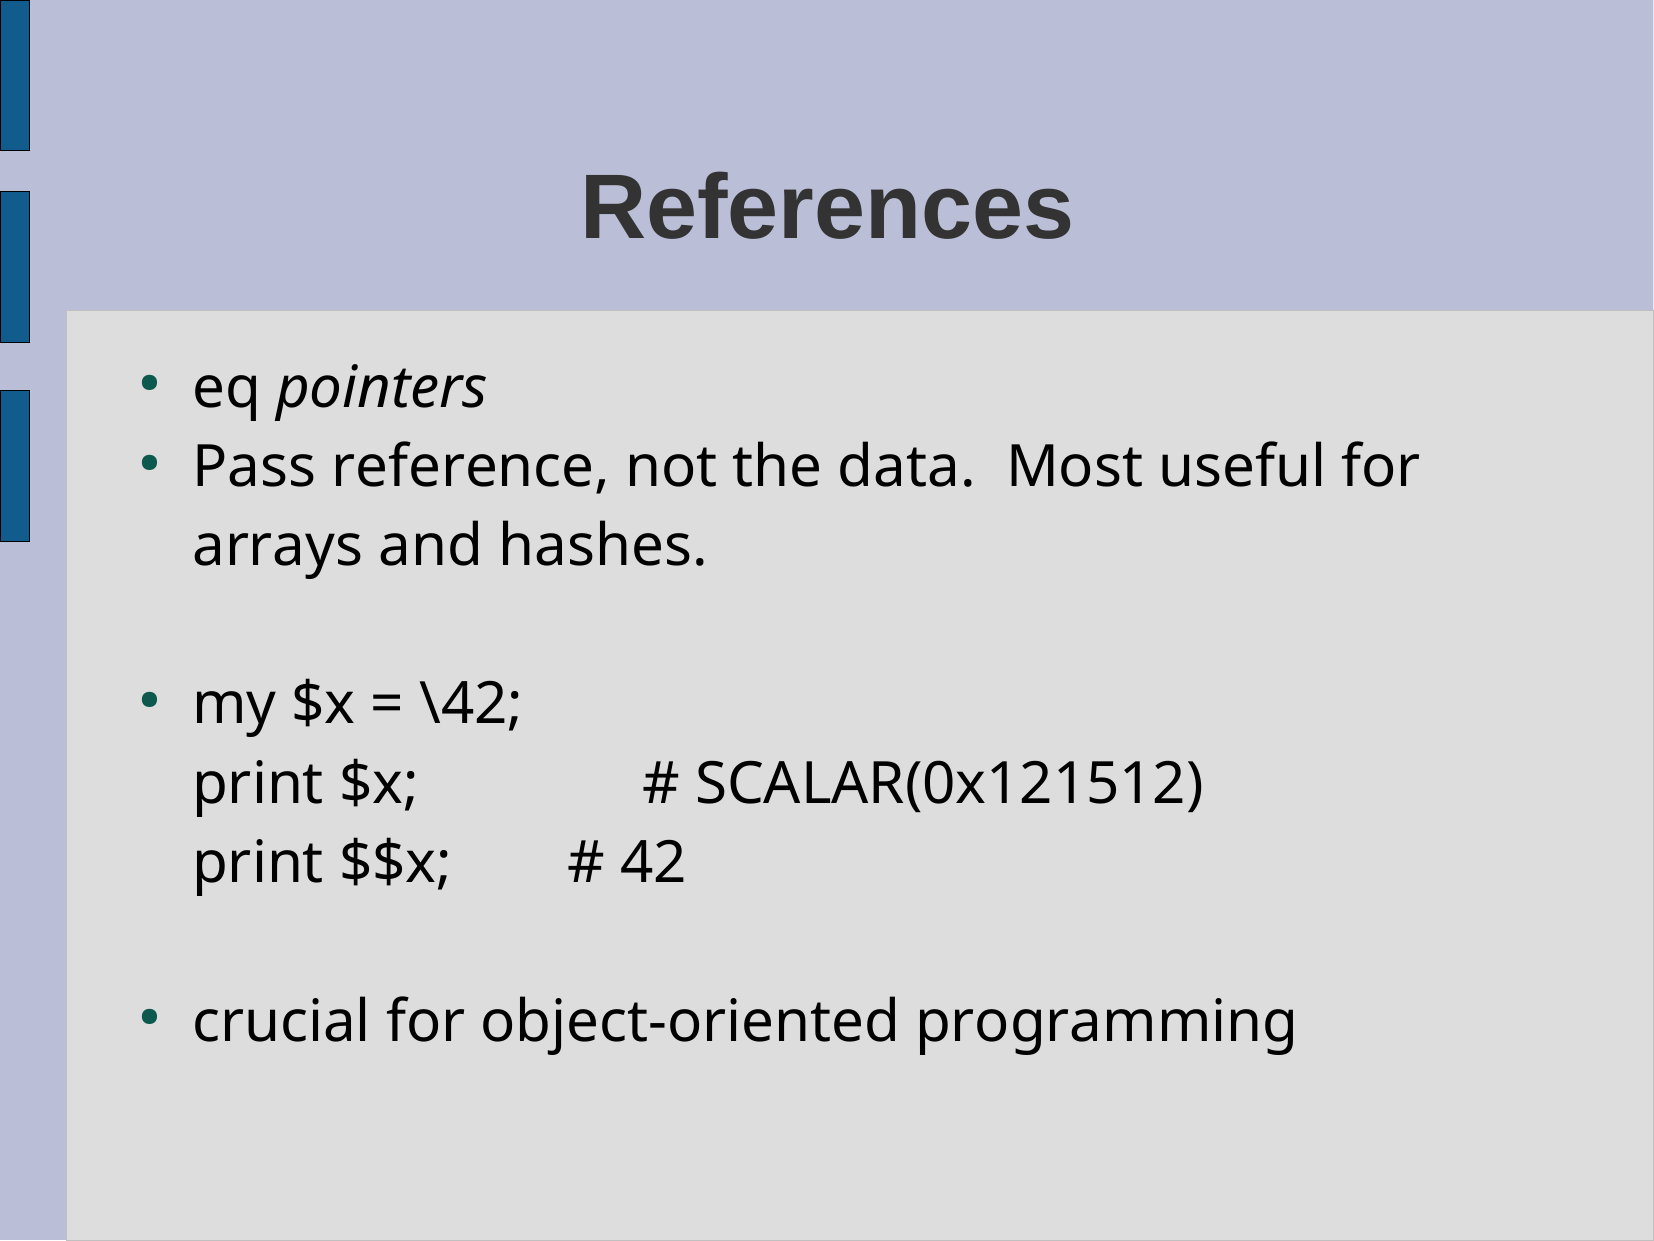

# References
eq pointers
Pass reference, not the data. Most useful for arrays and hashes.
my $x = \42;
print $x; 			# SCALAR(0x121512)
print $$x;		# 42
crucial for object-oriented programming